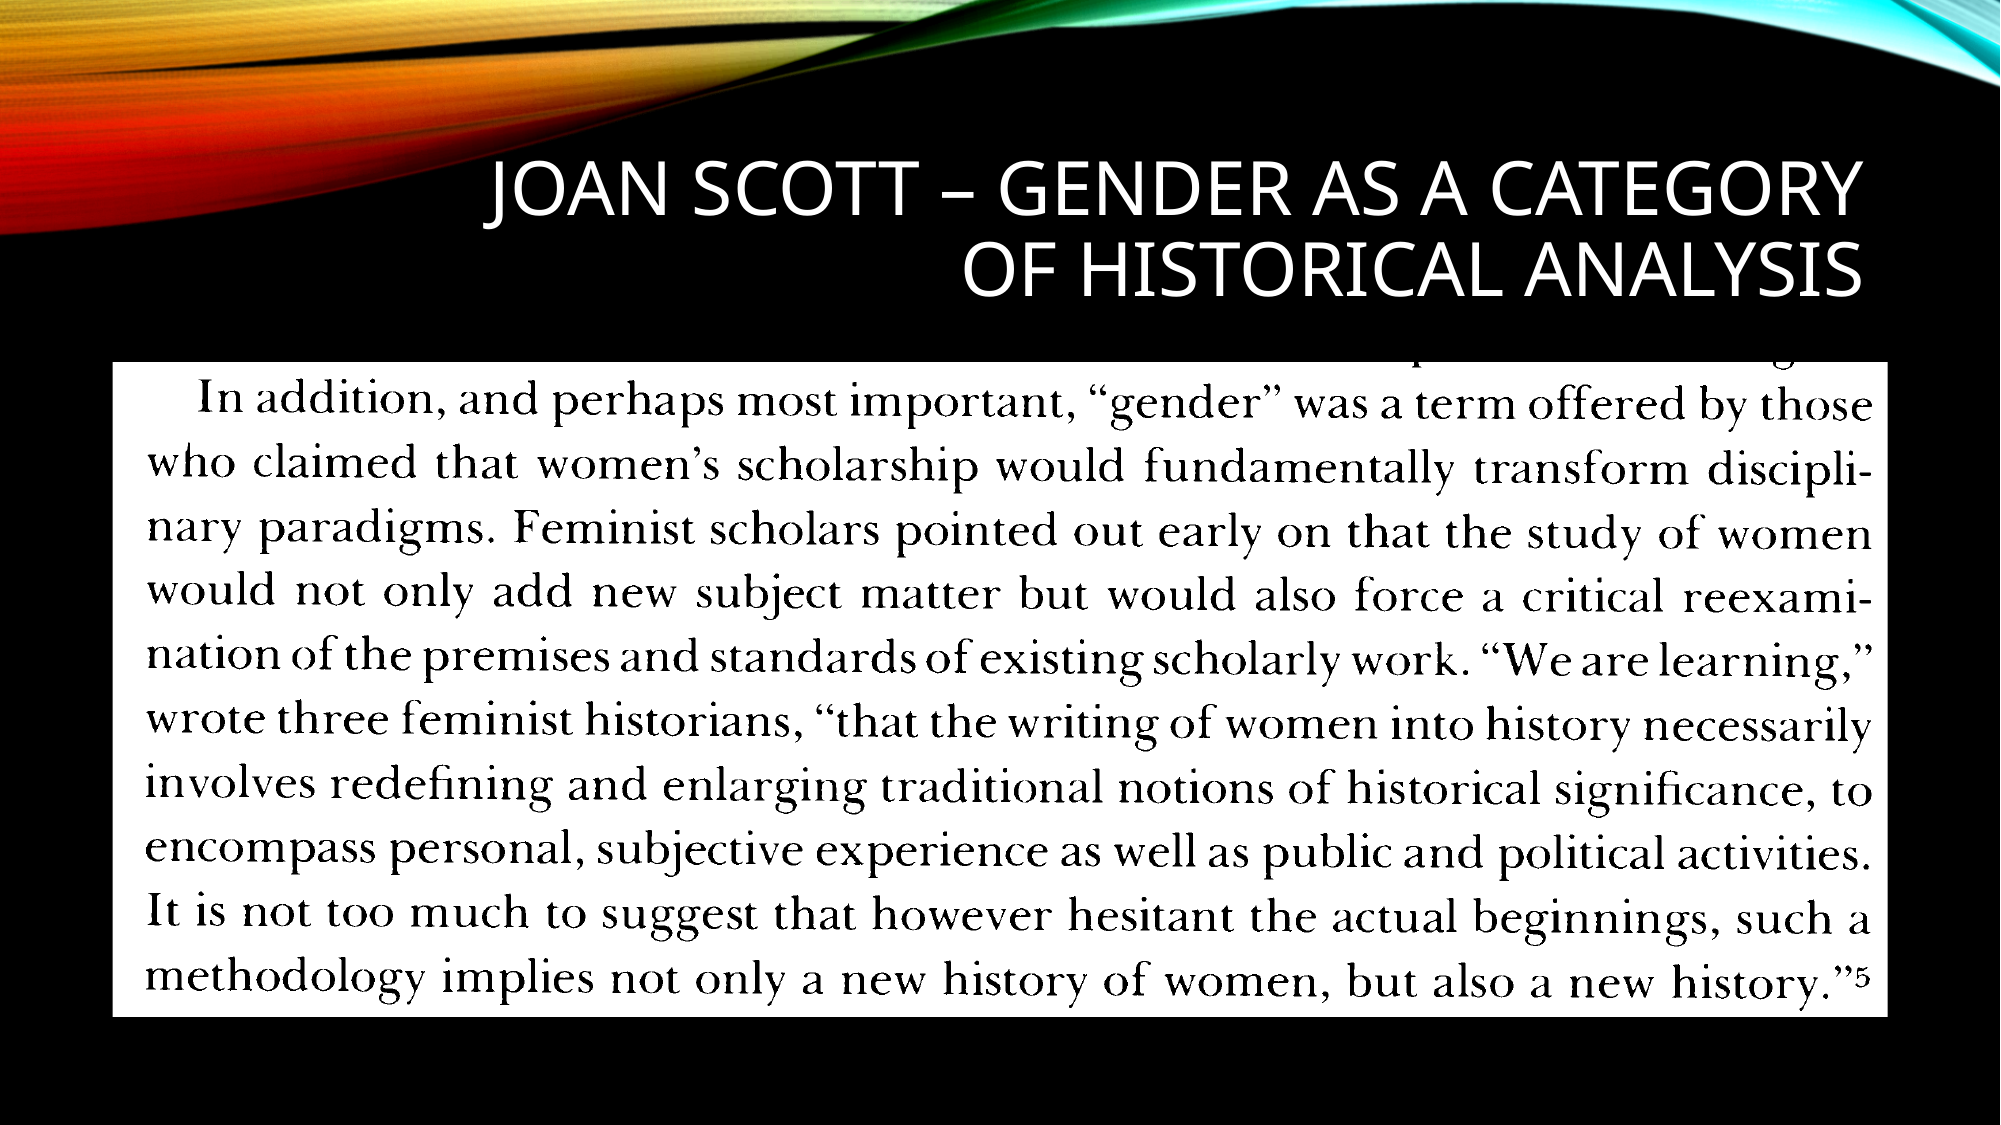

# Joan ScoTT – Gender as a category of historical analysis